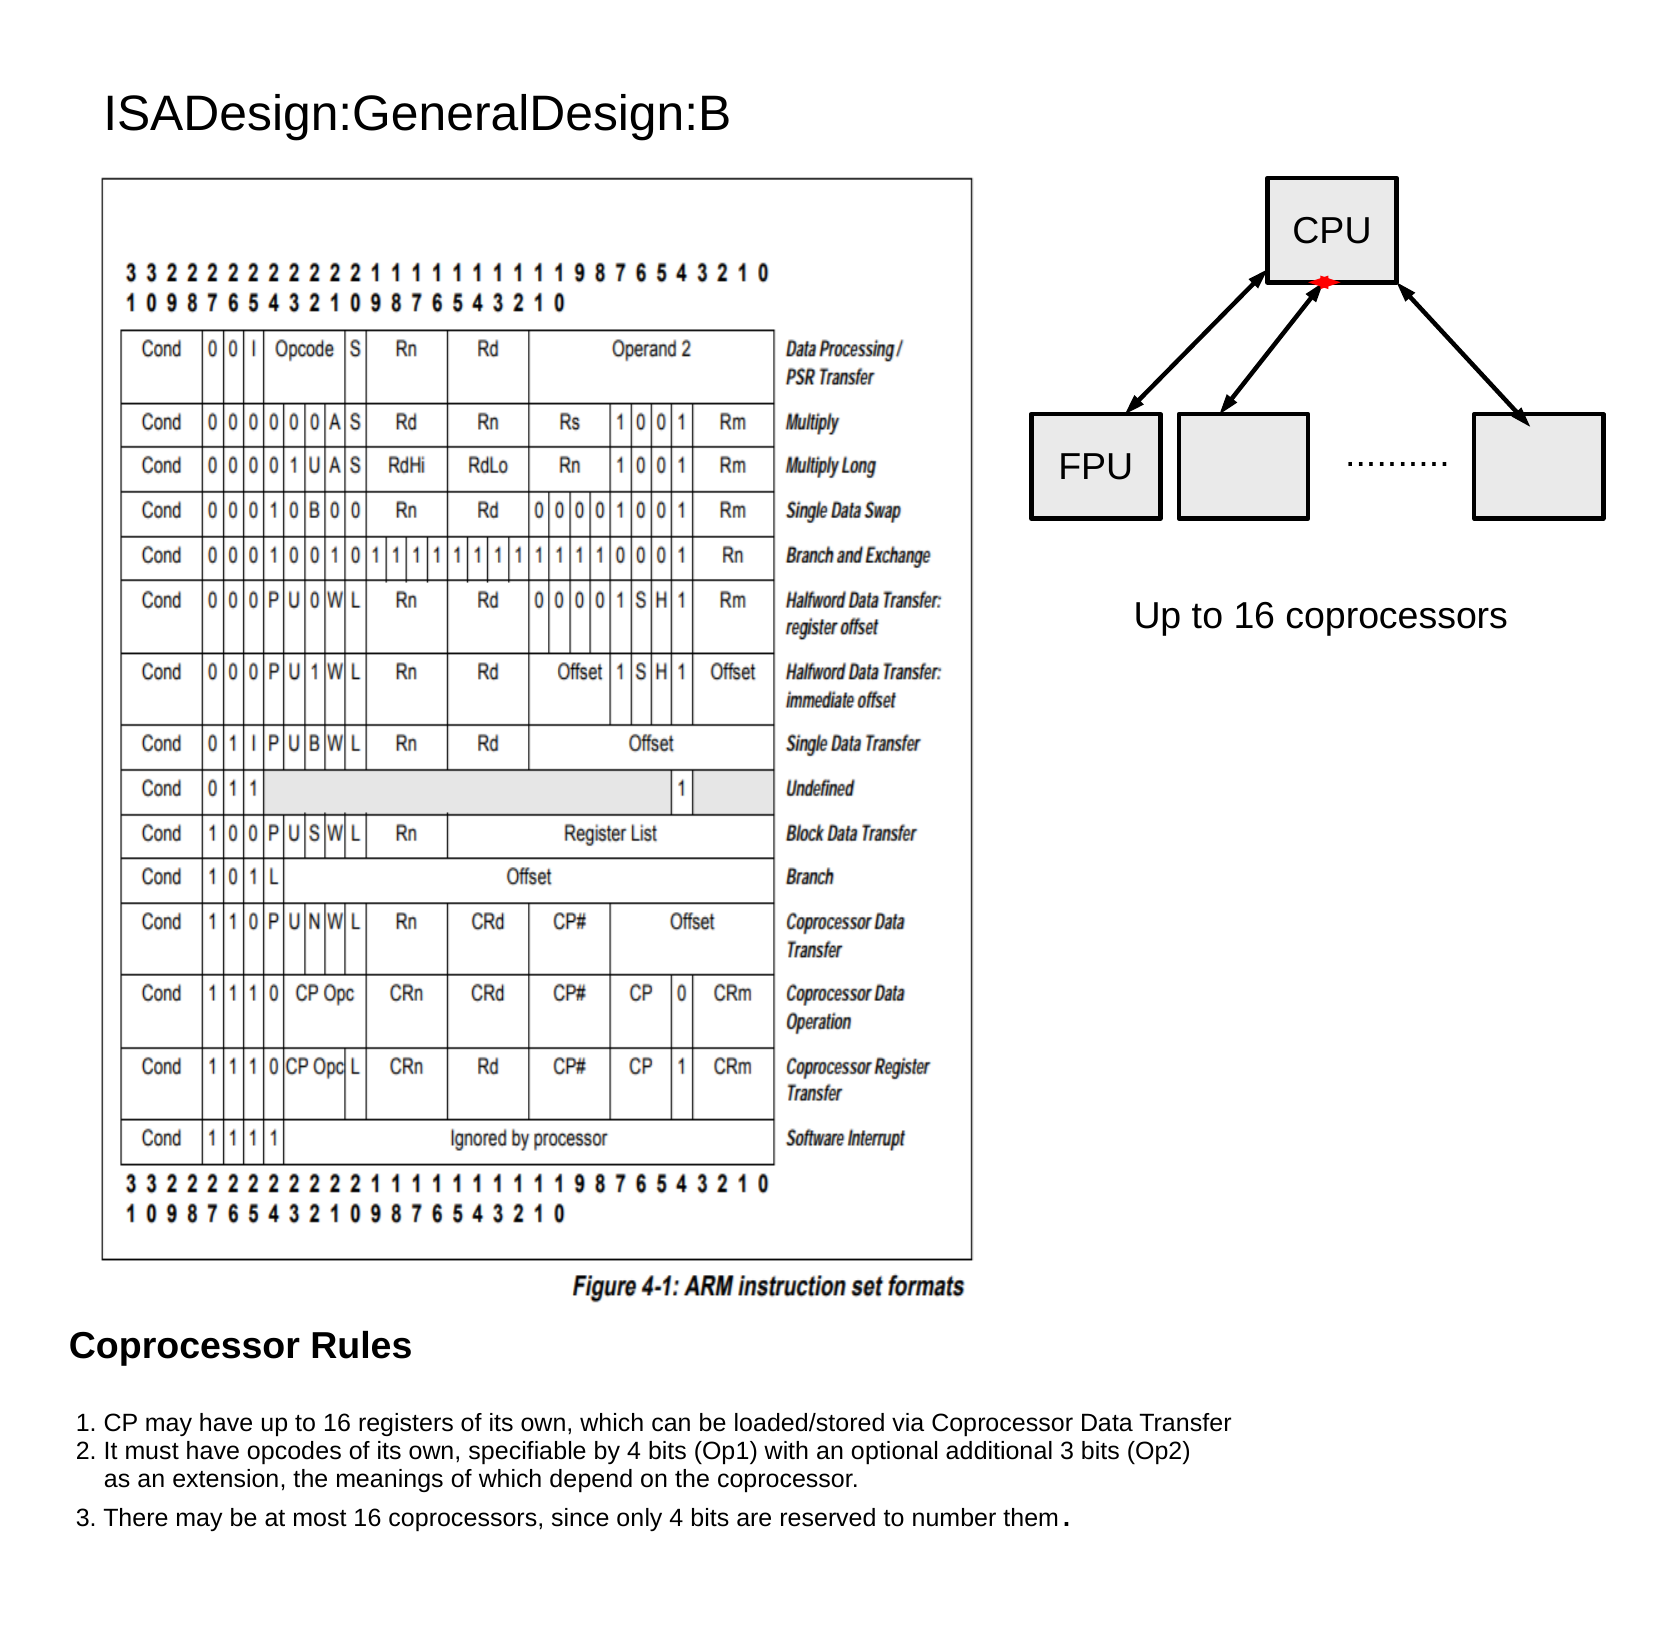

ISADesign:GeneralDesign:B
CPU
FPU
..........
Up to 16 coprocessors
Coprocessor Rules
 1. CP may have up to 16 registers of its own, which can be loaded/stored via Coprocessor Data Transfer
 2. It must have opcodes of its own, specifiable by 4 bits (Op1) with an optional additional 3 bits (Op2)
 as an extension, the meanings of which depend on the coprocessor.
 3. There may be at most 16 coprocessors, since only 4 bits are reserved to number them.